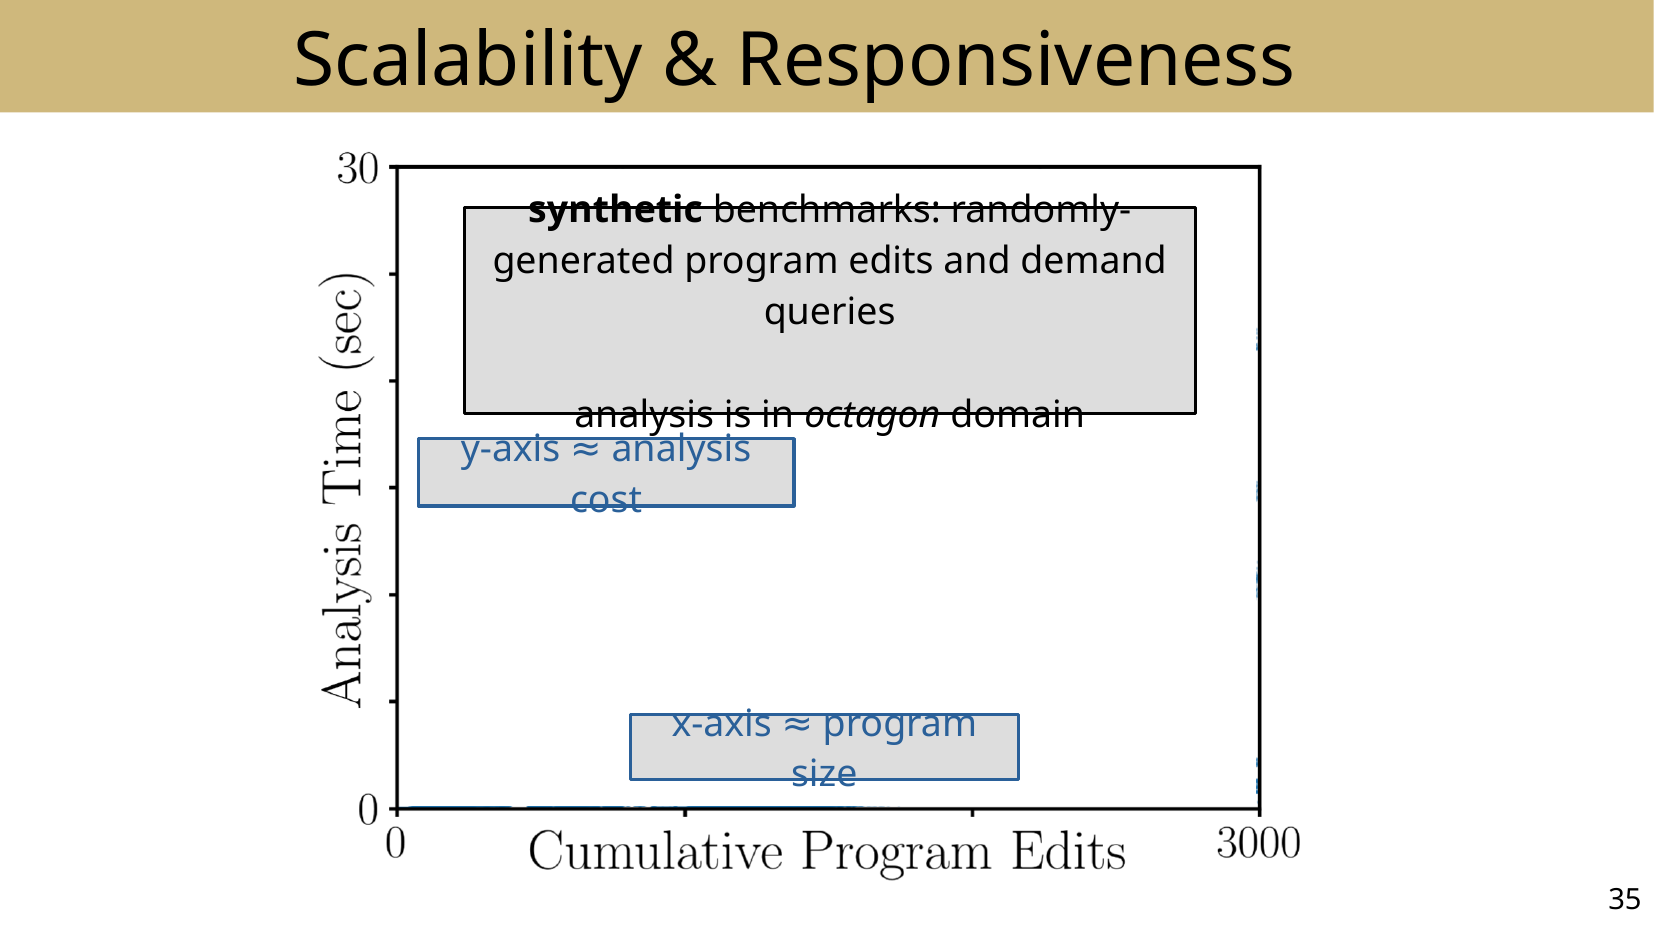

# Scalability & Responsiveness
synthetic benchmarks: randomly-generated program edits and demand queries
analysis is in octagon domain
y-axis ≈ analysis cost
x-axis ≈ program size